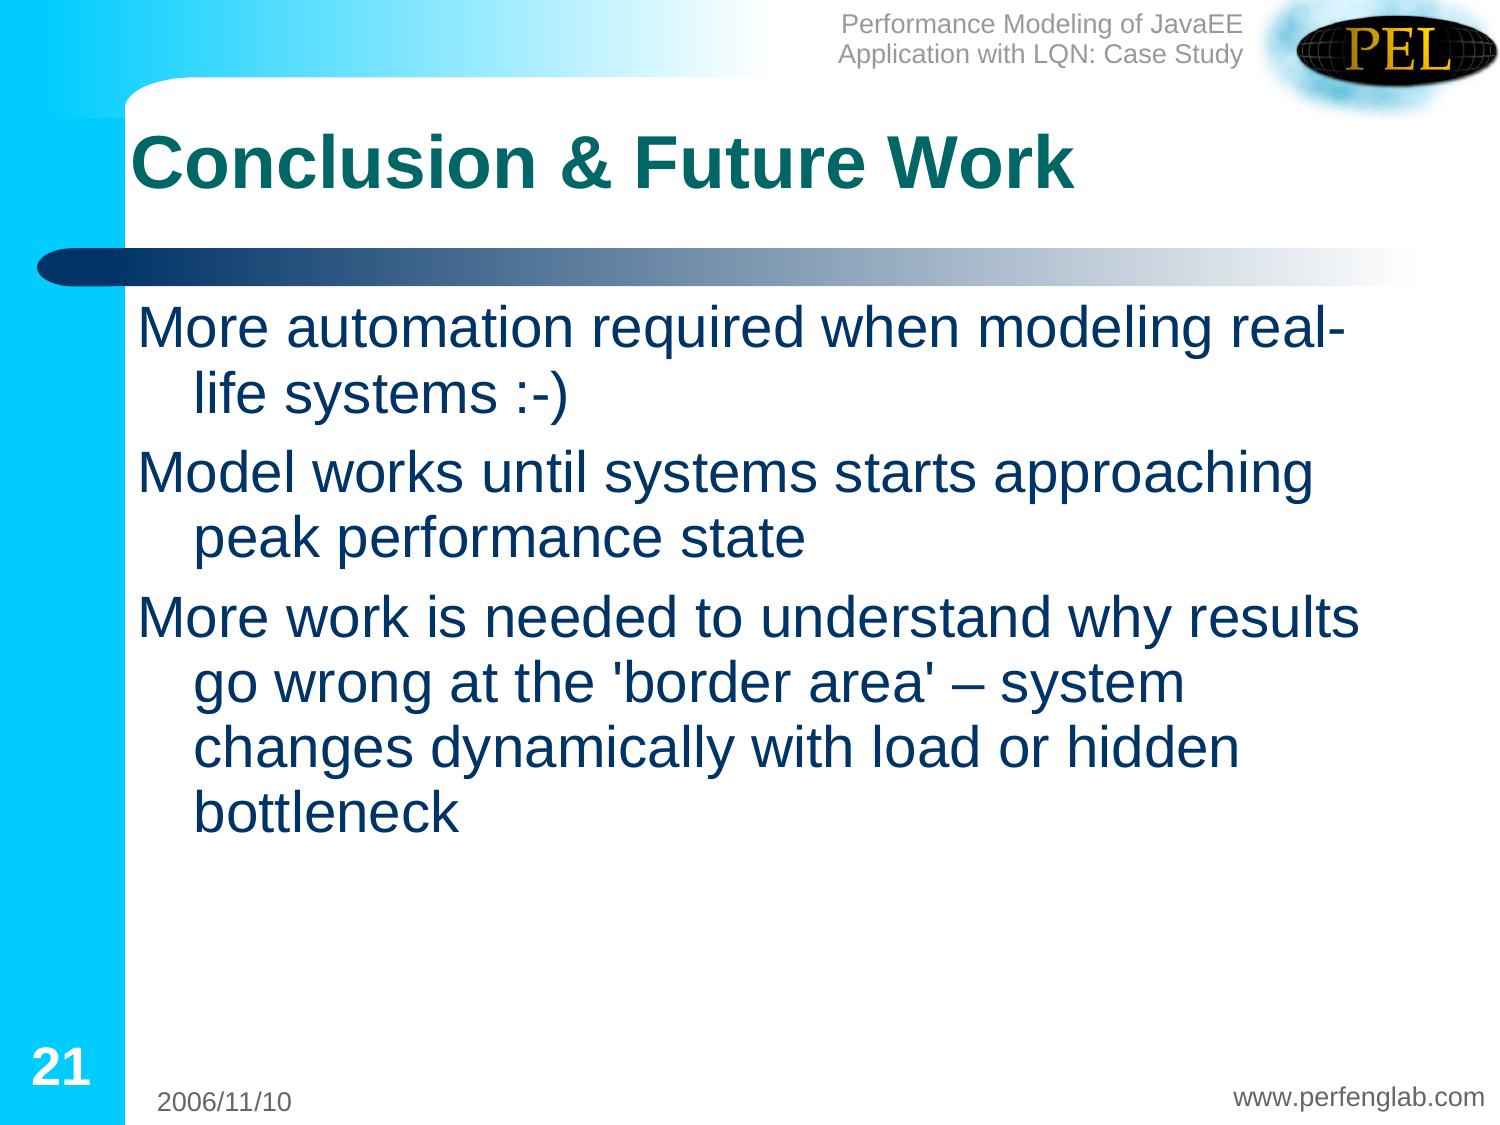

# Conclusion & Future Work
More automation required when modeling real-life systems :-)
Model works until systems starts approaching peak performance state
More work is needed to understand why results go wrong at the 'border area' – system changes dynamically with load or hidden bottleneck
21